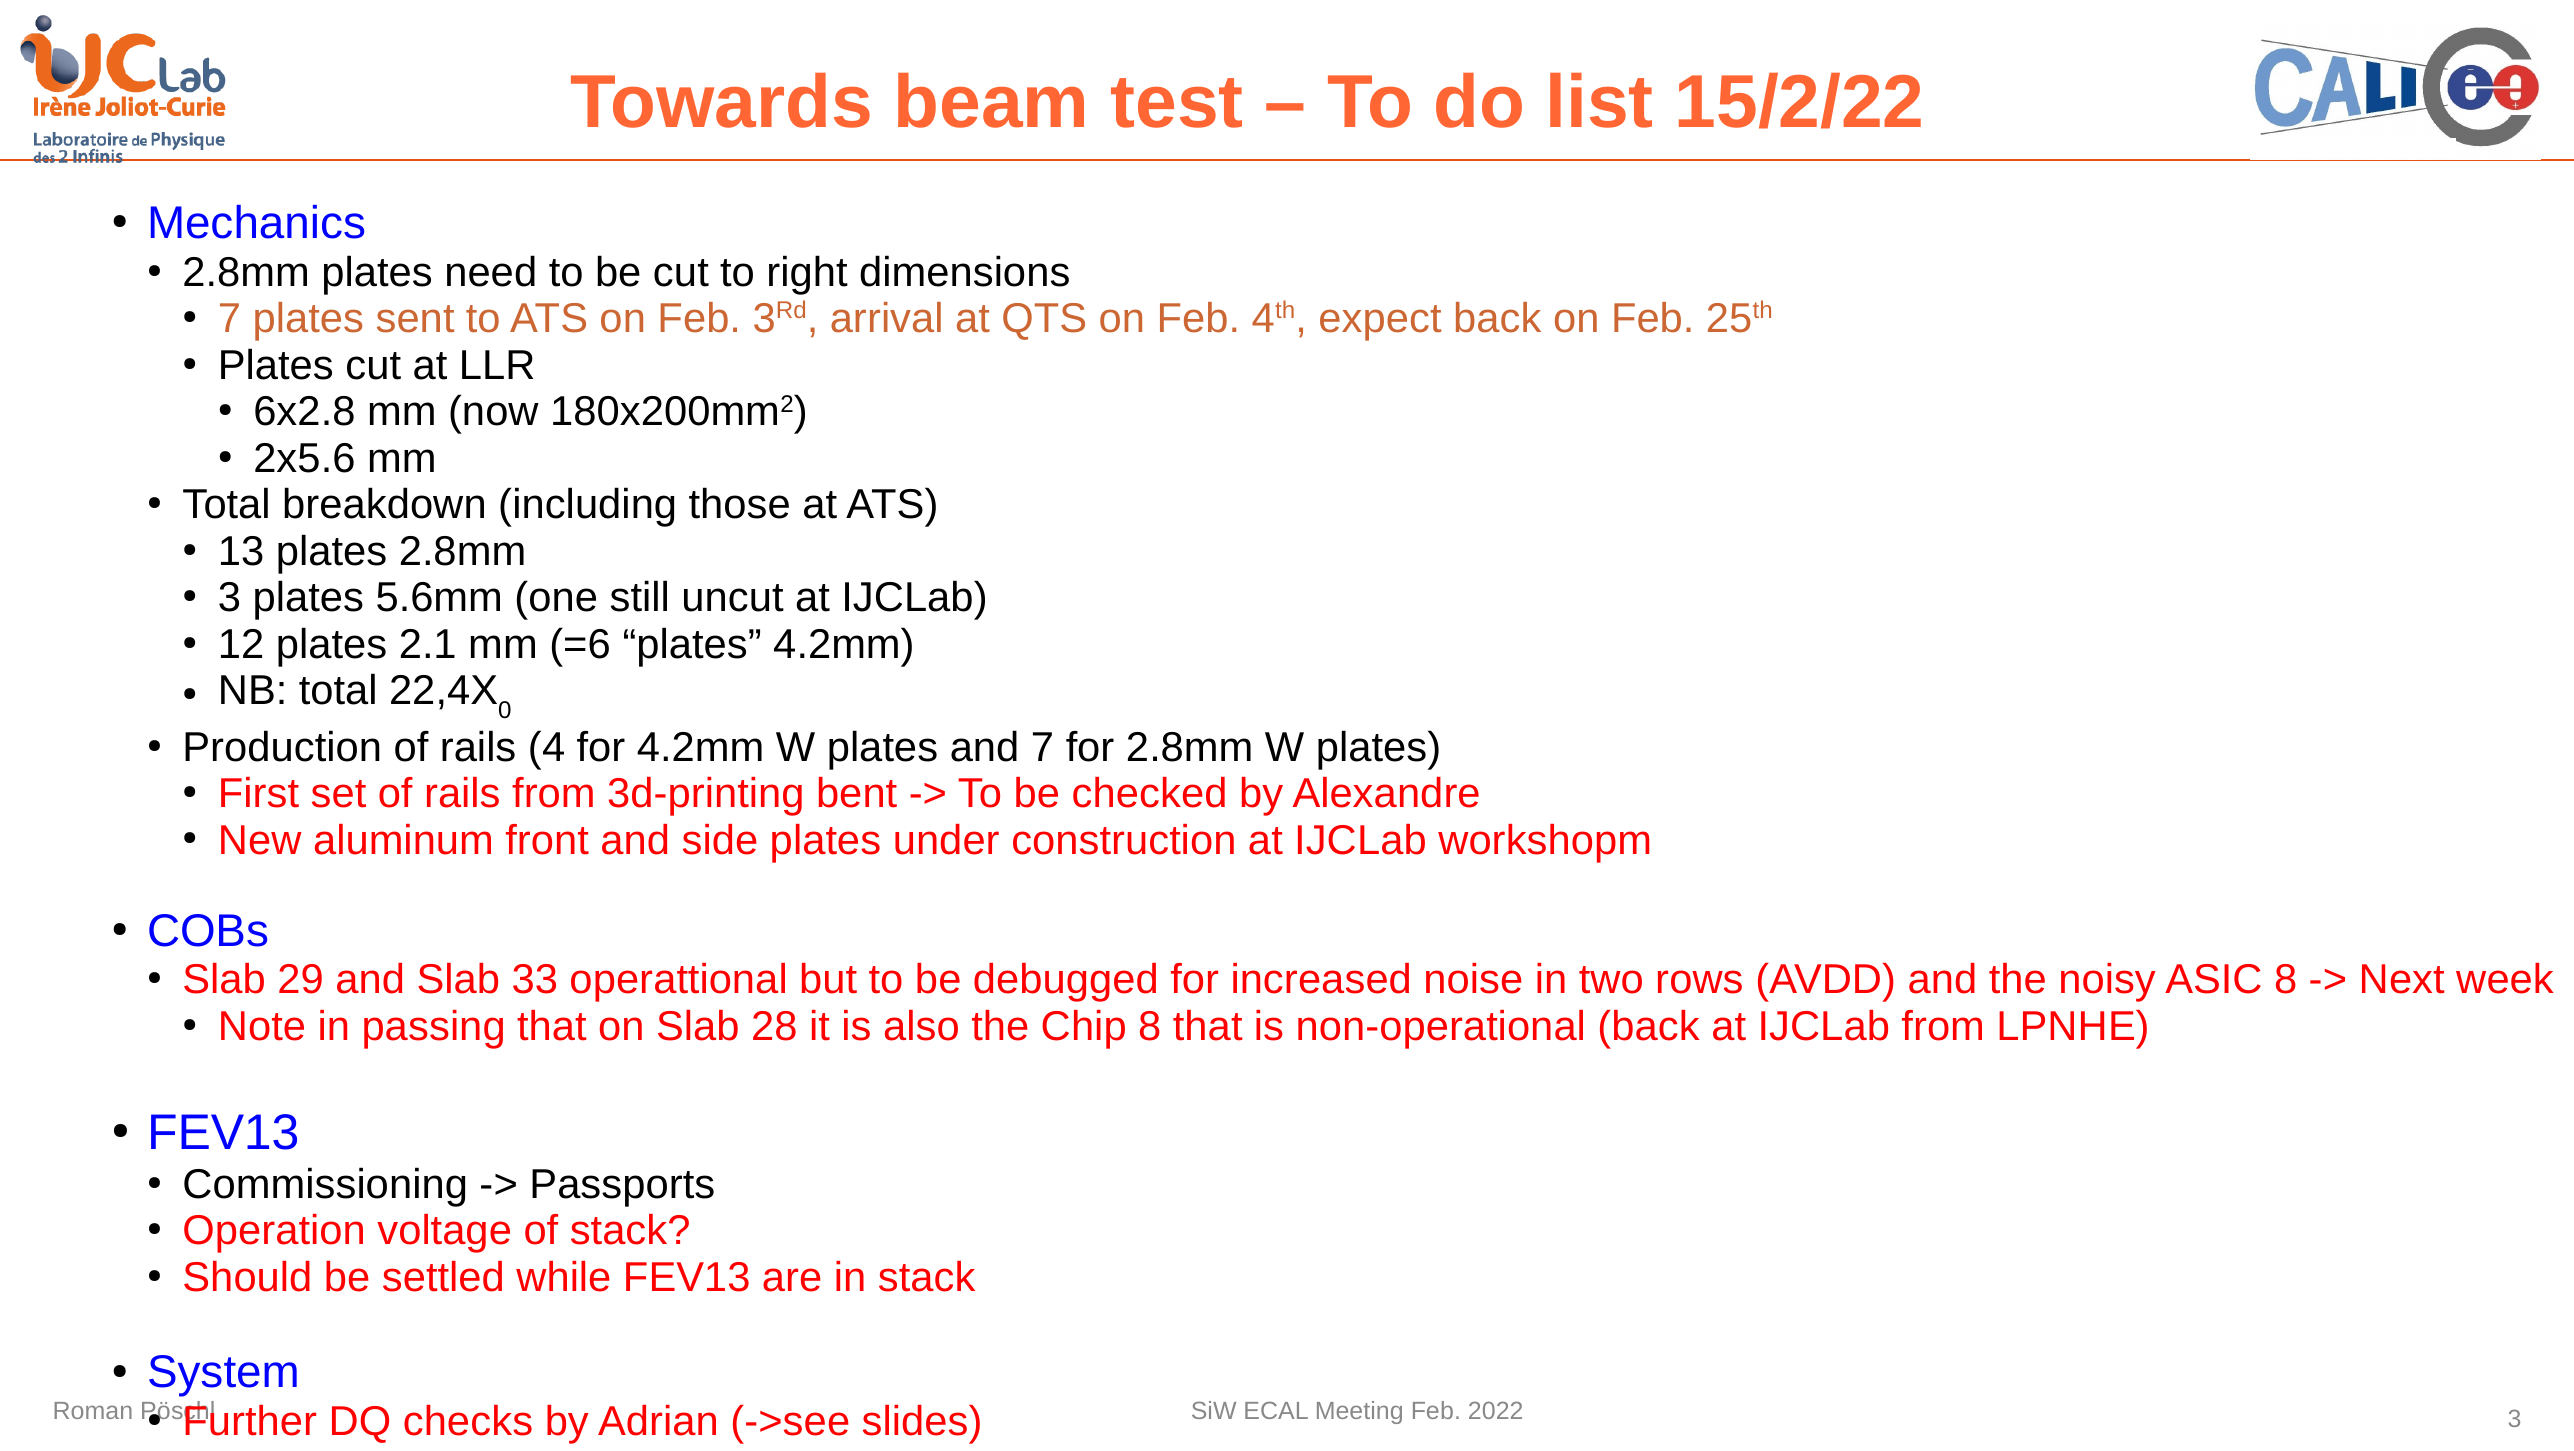

# Towards beam test – To do list 15/2/22
Mechanics
2.8mm plates need to be cut to right dimensions
7 plates sent to ATS on Feb. 3Rd, arrival at QTS on Feb. 4th, expect back on Feb. 25th
Plates cut at LLR
6x2.8 mm (now 180x200mm2)
2x5.6 mm
Total breakdown (including those at ATS)
13 plates 2.8mm
3 plates 5.6mm (one still uncut at IJCLab)
12 plates 2.1 mm (=6 “plates” 4.2mm)
NB: total 22,4X0
Production of rails (4 for 4.2mm W plates and 7 for 2.8mm W plates)
First set of rails from 3d-printing bent -> To be checked by Alexandre
New aluminum front and side plates under construction at IJCLab workshopm
COBs
Slab 29 and Slab 33 operattional but to be debugged for increased noise in two rows (AVDD) and the noisy ASIC 8 -> Next week
Note in passing that on Slab 28 it is also the Chip 8 that is non-operational (back at IJCLab from LPNHE)
FEV13
Commissioning -> Passports
Operation voltage of stack?
Should be settled while FEV13 are in stack
System
Further DQ checks by Adrian (->see slides)